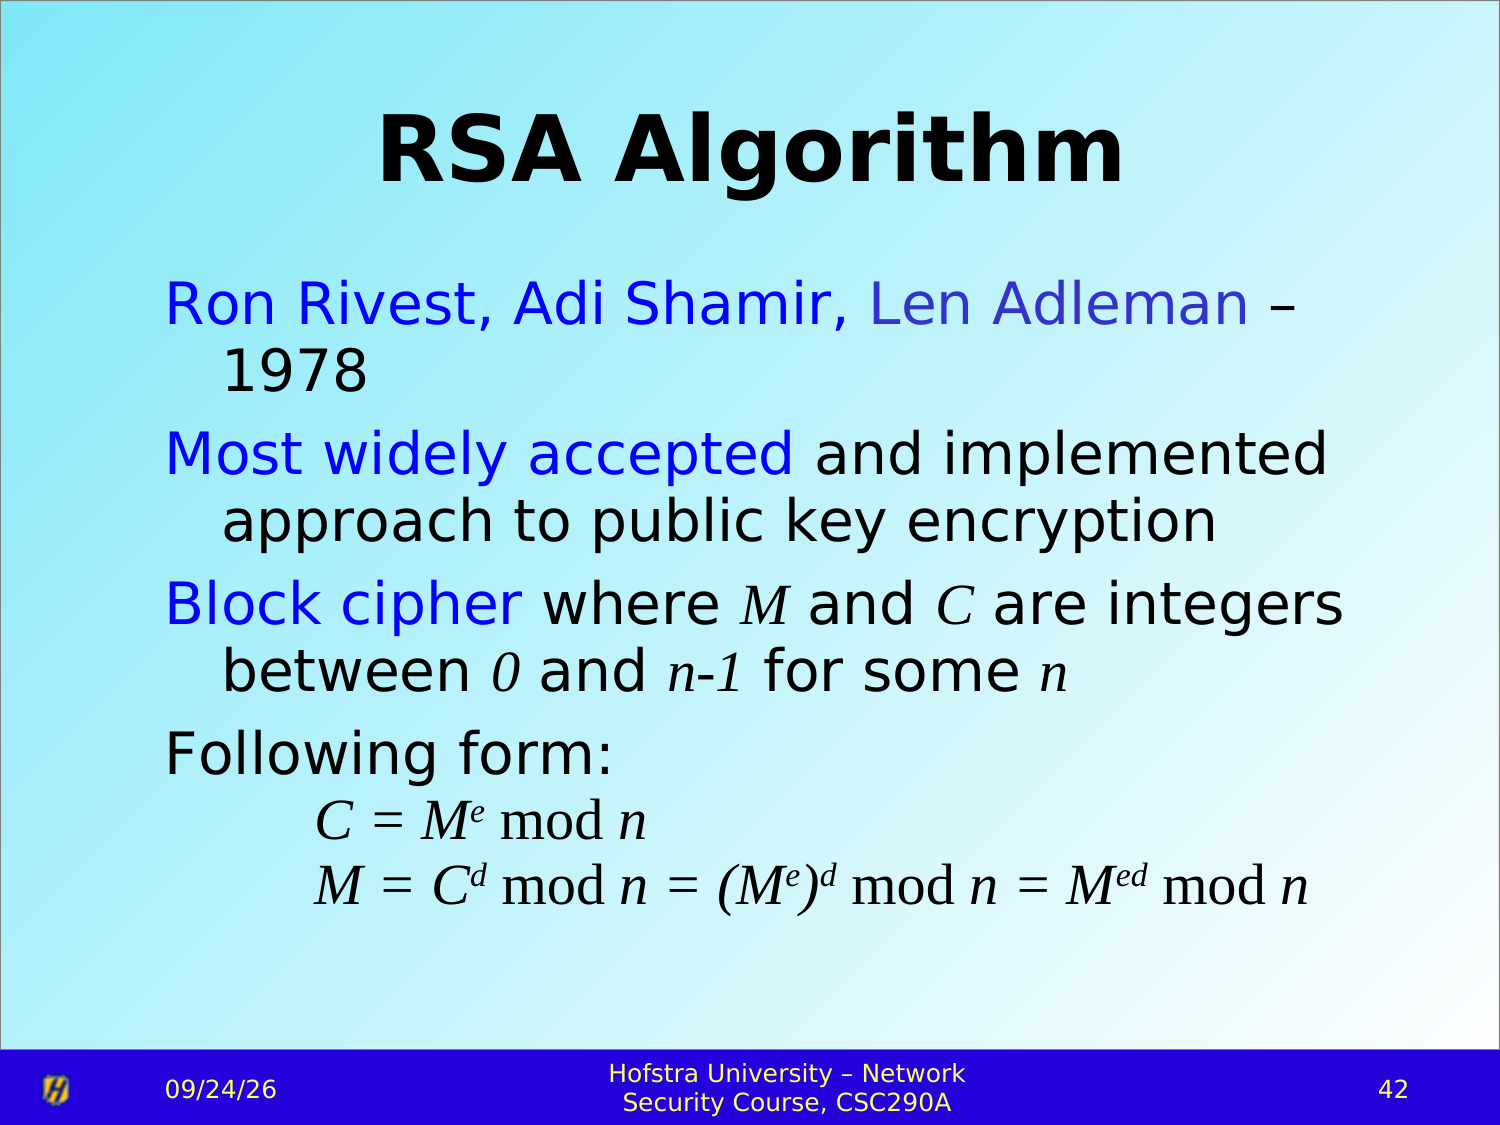

# RSA Algorithm
Ron Rivest, Adi Shamir, Len Adleman – 1978
Most widely accepted and implemented approach to public key encryption
Block cipher where M and C are integers between 0 and n-1 for some n
Following form:
	C = Me mod n
	M = Cd mod n = (Me)d mod n = Med mod n
42